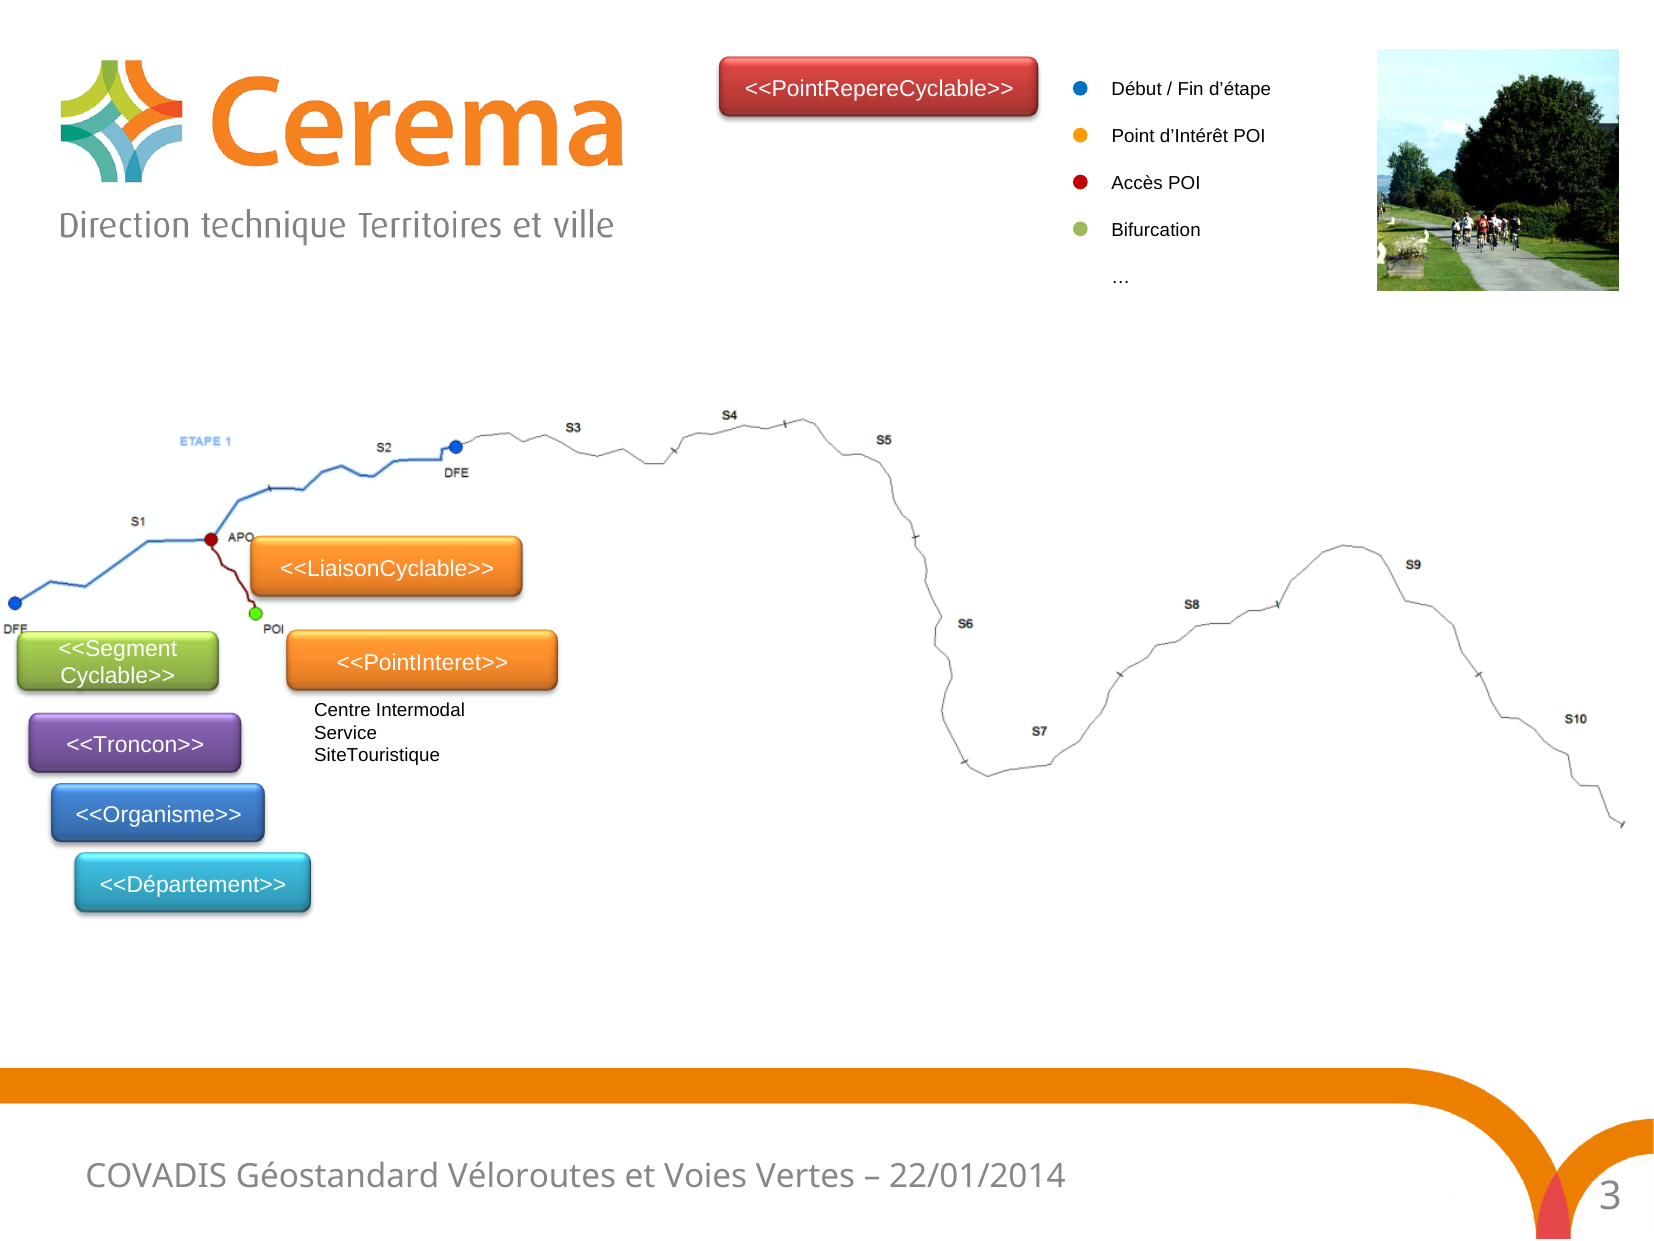

<<PointRepereCyclable>>
Début / Fin d’étape
Point d’Intérêt POI
Accès POI
Bifurcation
…
<<LiaisonCyclable>>
<<Segment
Cyclable>>
<<PointInteret>>
Centre Intermodal
Service
SiteTouristique
<<Troncon>>
<<Organisme>>
<<Département>>